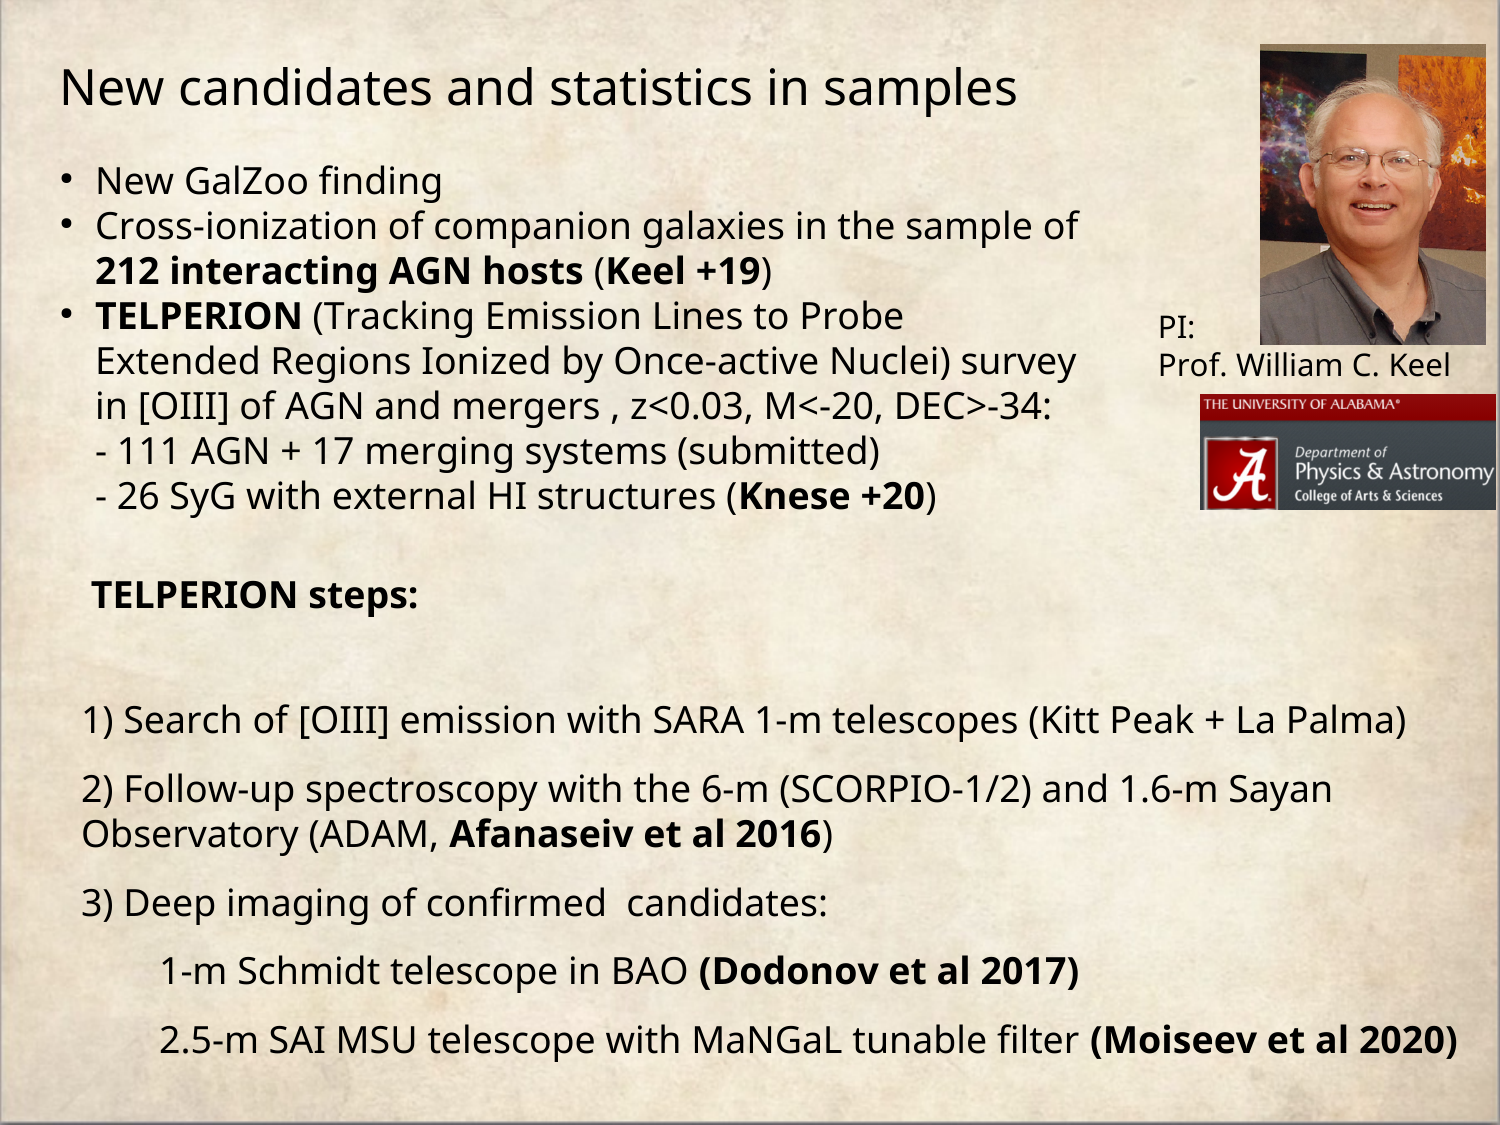

# New candidates and statistics in samples
New GalZoo finding
Cross-ionization of companion galaxies in the sample of 212 interacting AGN hosts (Keel +19)
TELPERION (Tracking Emission Lines to Probe Extended Regions Ionized by Once-active Nuclei) survey in [OIII] of AGN and mergers , z<0.03, M<-20, DEC>-34:
- 111 AGN + 17 merging systems (submitted)
- 26 SyG with external HI structures (Knese +20)
PI:
Prof. William C. Keel
 TELPERION steps:
1) Search of [OIII] emission with SARA 1-m telescopes (Kitt Peak + La Palma)
2) Follow-up spectroscopy with the 6-m (SCORPIO-1/2) and 1.6-m Sayan Observatory (ADAM, Afanaseiv et al 2016)
3) Deep imaging of confirmed candidates:
 1-m Schmidt telescope in BAO (Dodonov et al 2017)
 2.5-m SAI MSU telescope with MaNGaL tunable filter (Moiseev et al 2020)